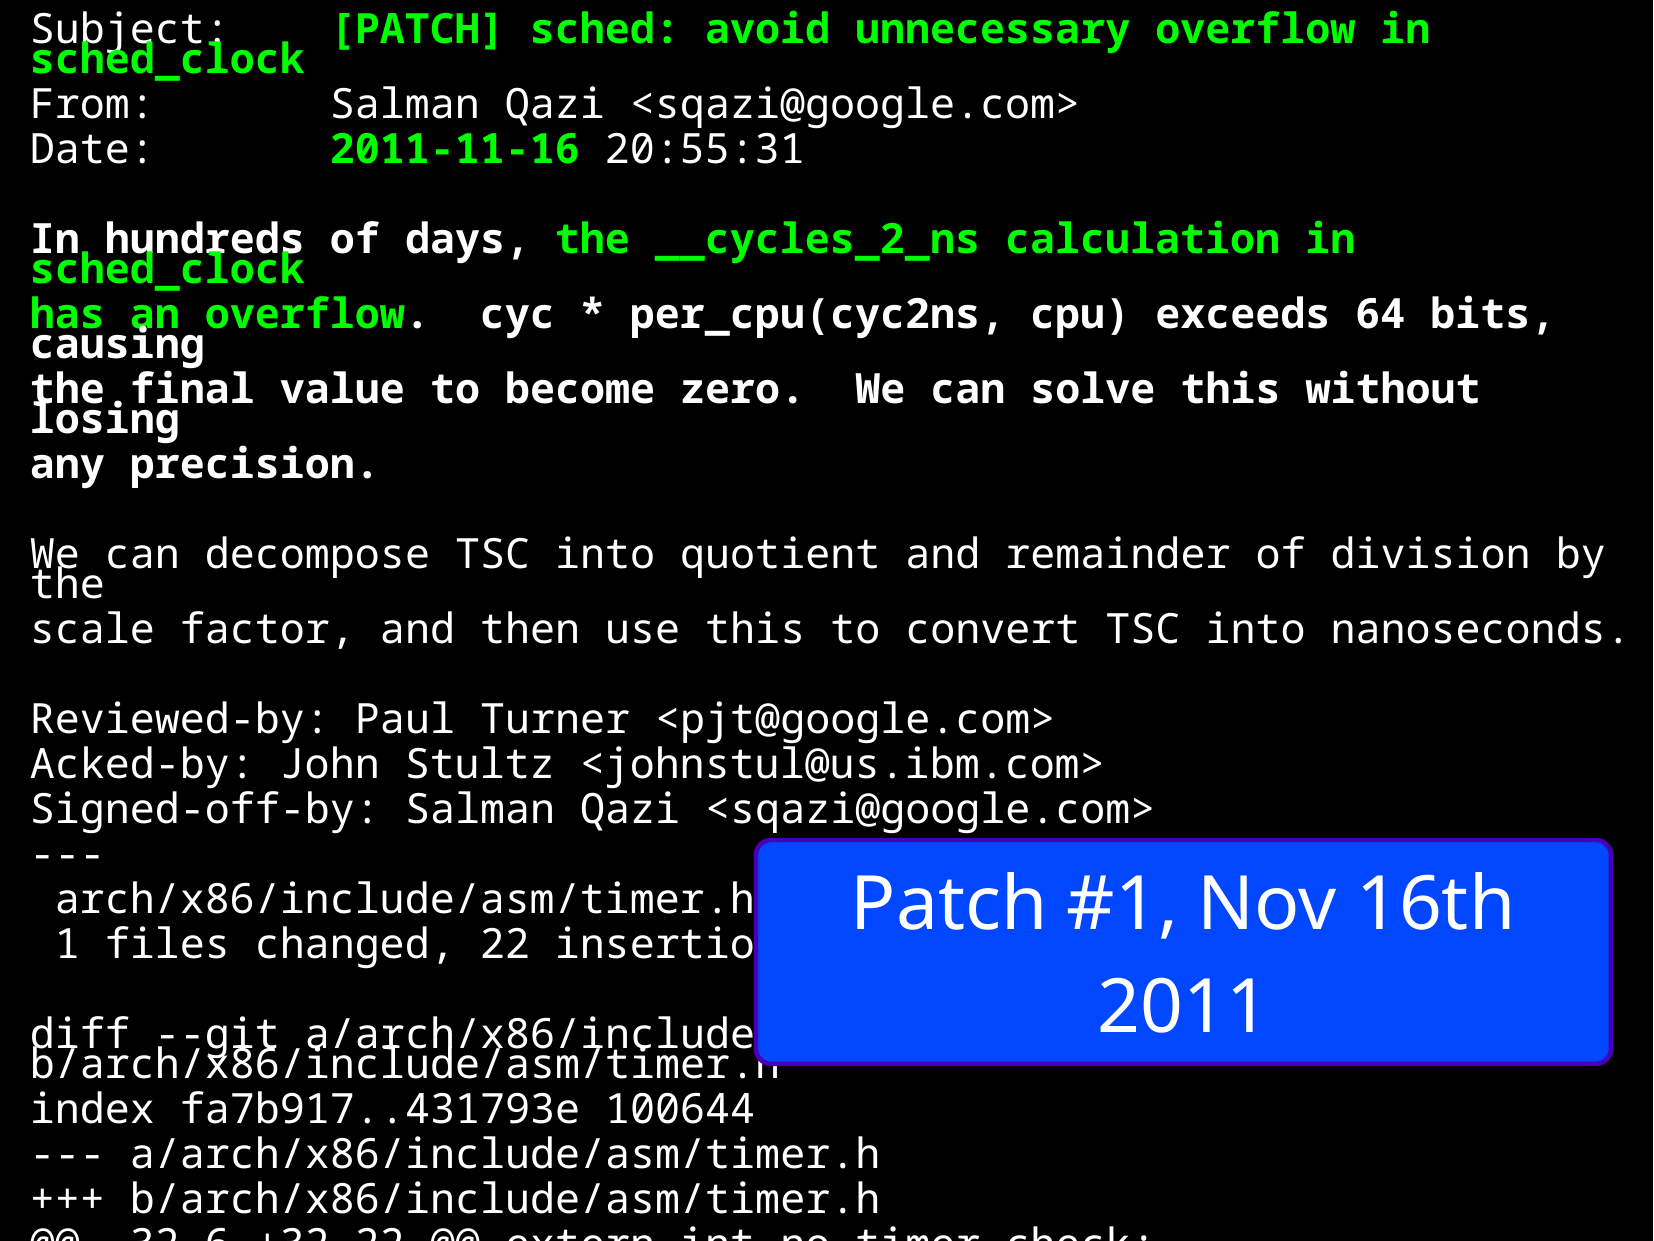

Subject: [PATCH] sched: avoid unnecessary overflow in sched_clock
From: Salman Qazi <sqazi@google.com>
Date: 2011-11-16 20:55:31
In hundreds of days, the __cycles_2_ns calculation in sched_clock
has an overflow. cyc * per_cpu(cyc2ns, cpu) exceeds 64 bits, causing
the final value to become zero. We can solve this without losing
any precision.
We can decompose TSC into quotient and remainder of division by the
scale factor, and then use this to convert TSC into nanoseconds.
Reviewed-by: Paul Turner <pjt@google.com>
Acked-by: John Stultz <johnstul@us.ibm.com>
Signed-off-by: Salman Qazi <sqazi@google.com>
---
 arch/x86/include/asm/timer.h | 23 ++++++++++++++++++++++-
 1 files changed, 22 insertions(+), 1 deletions(-)
diff --git a/arch/x86/include/asm/timer.h b/arch/x86/include/asm/timer.h
index fa7b917..431793e 100644
--- a/arch/x86/include/asm/timer.h
+++ b/arch/x86/include/asm/timer.h
@@ -32,6 +32,22 @@ extern int no_timer_check;
 * (mathieu.desnoyers@polymtl.ca)
 *
 *			-johnstul@us.ibm.com "math is hard, lets go shopping!"
Patch #1, Nov 16th 2011